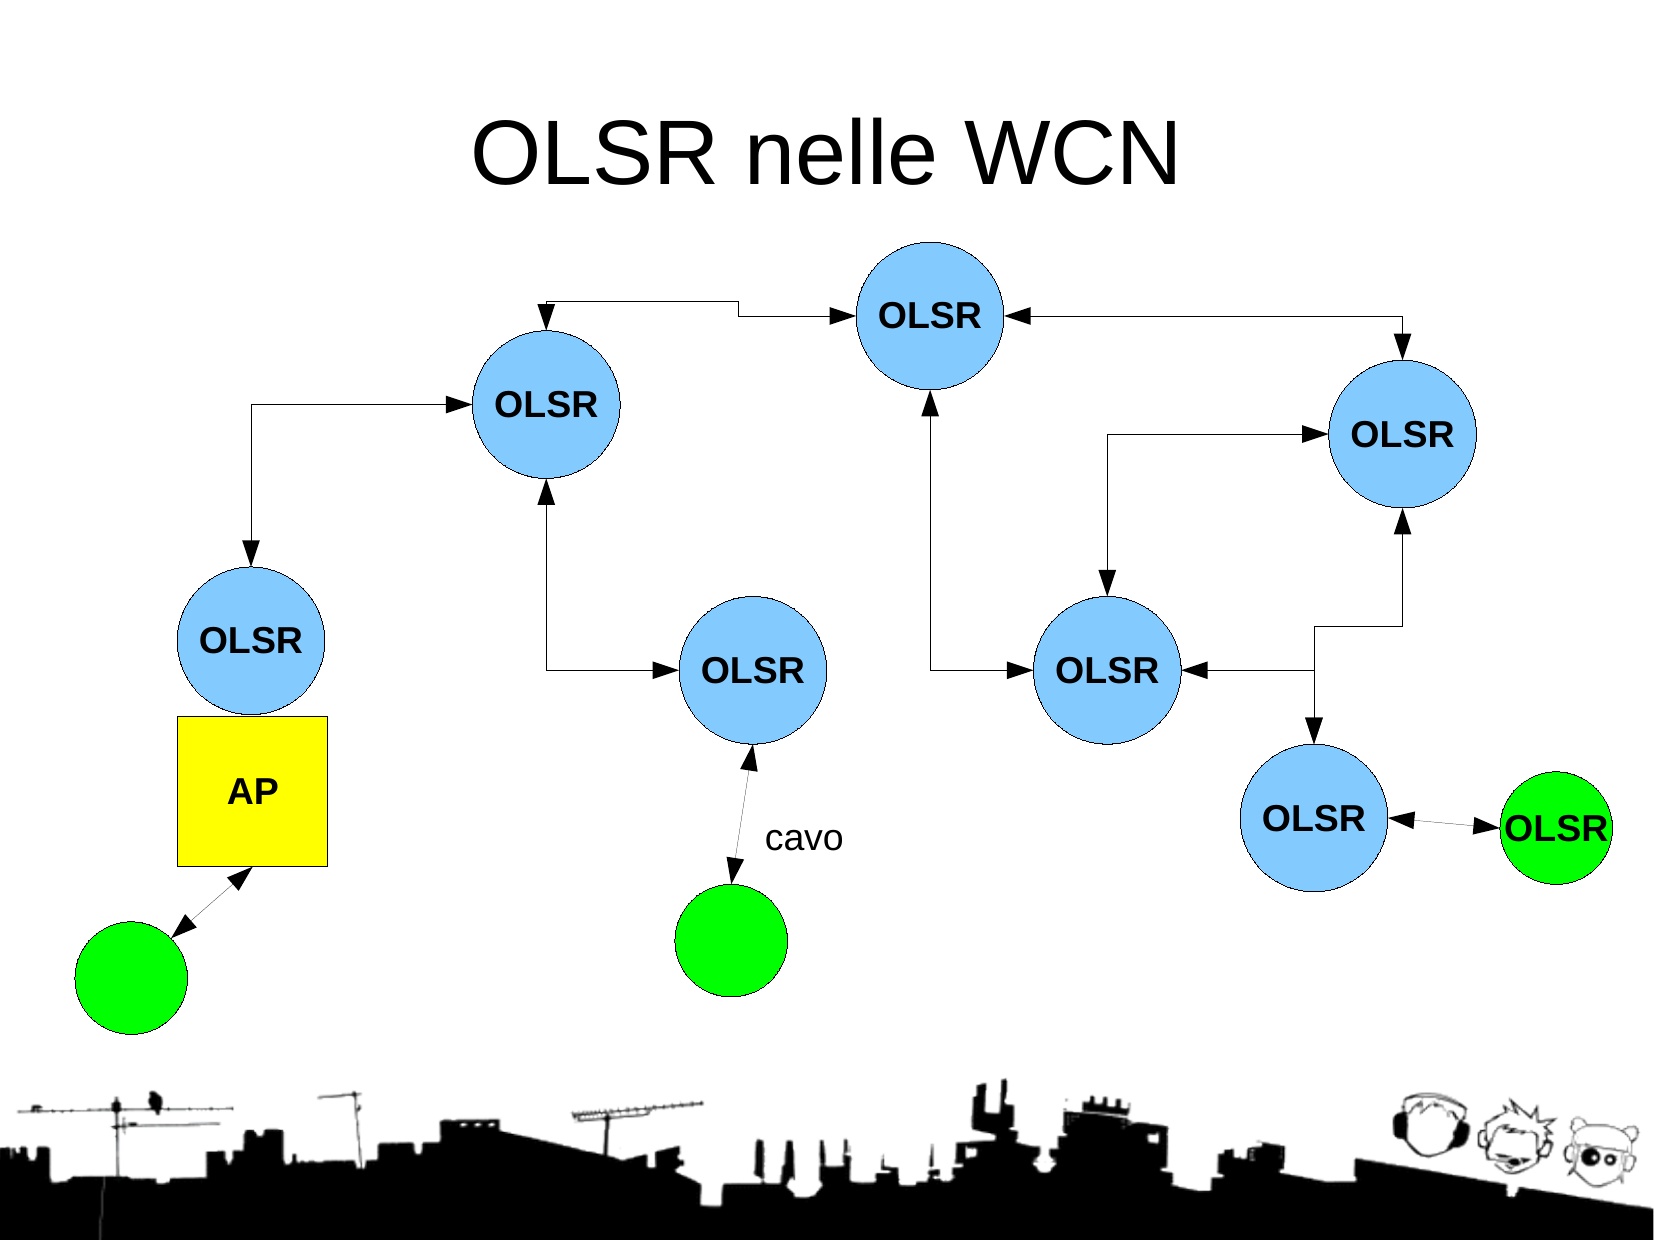

# OLSR nelle WCN
OLSR
OLSR
OLSR
OLSR
OLSR
OLSR
AP
OLSR
OLSR
cavo